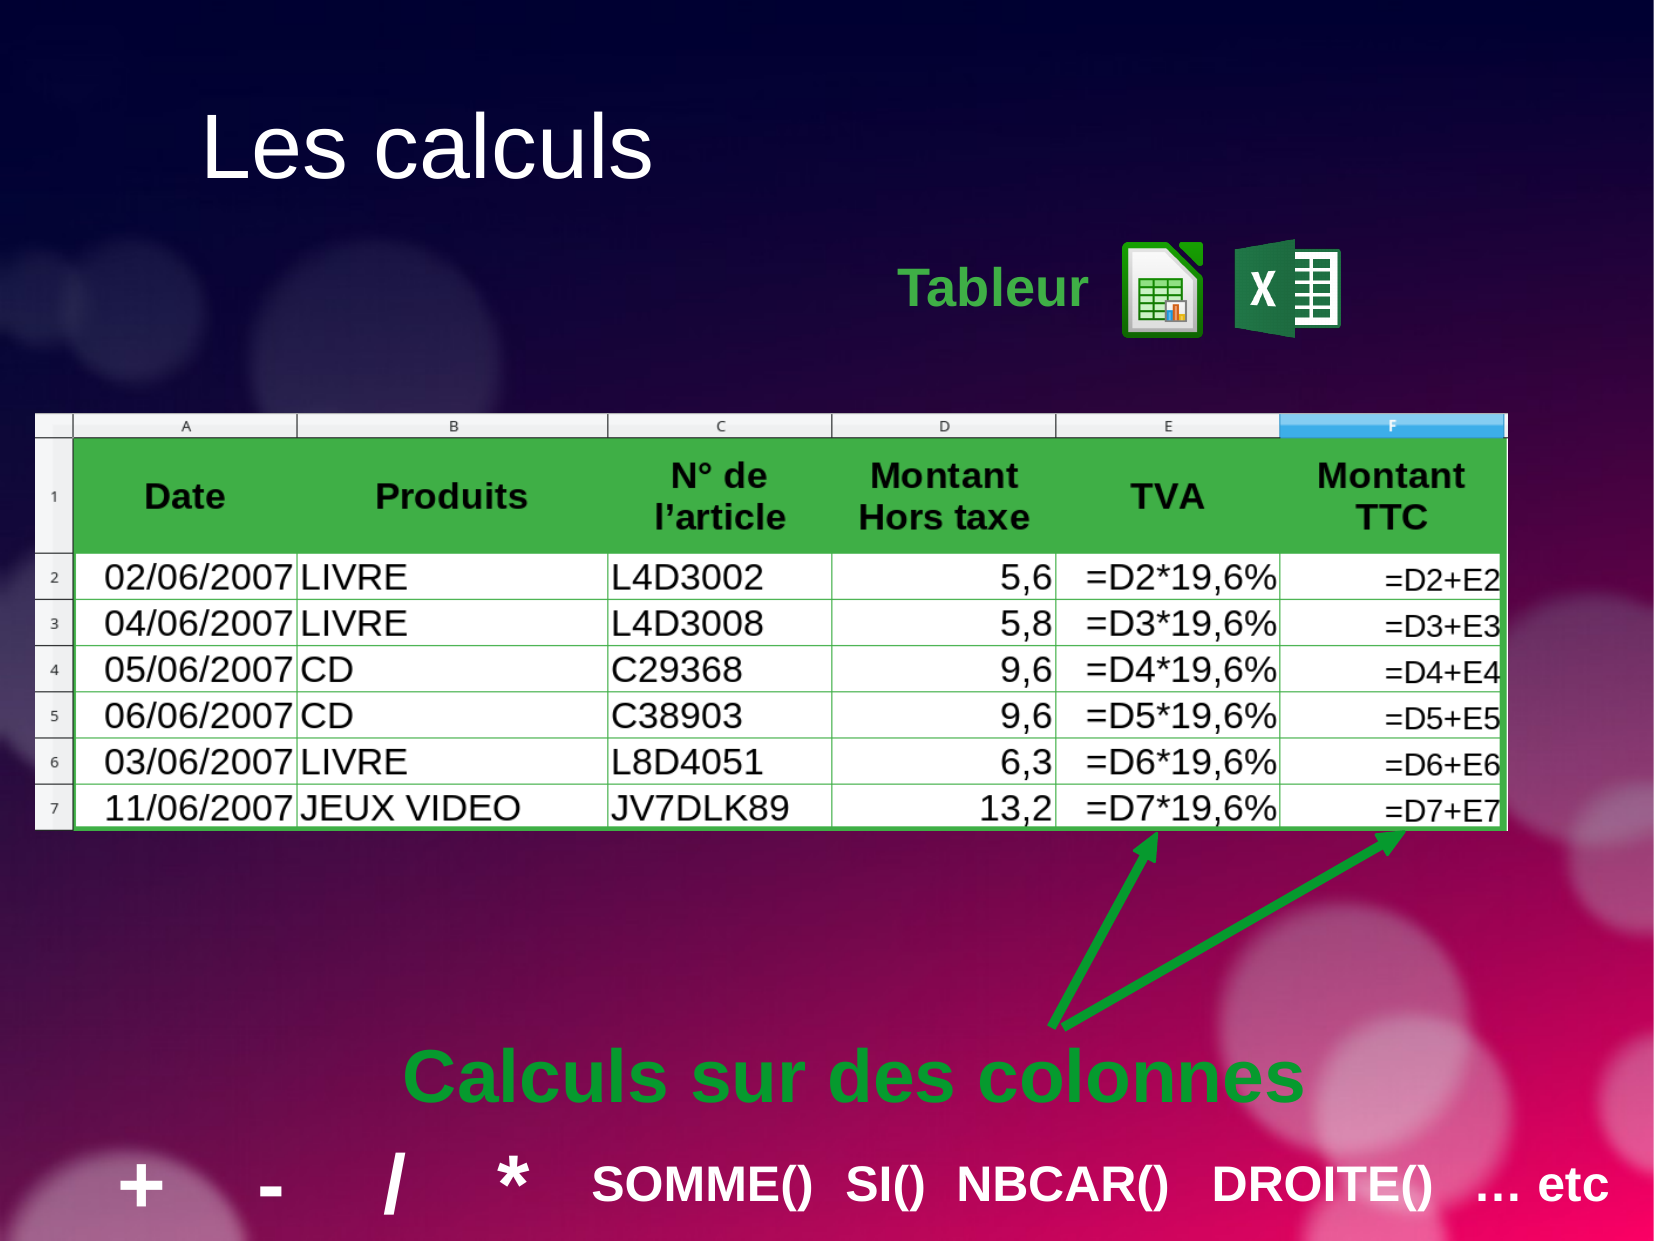

# Les calculs
Tableur
Calculs sur des colonnes
+
-
/
*
SOMME()
SI()
NBCAR()
DROITE()
… etc